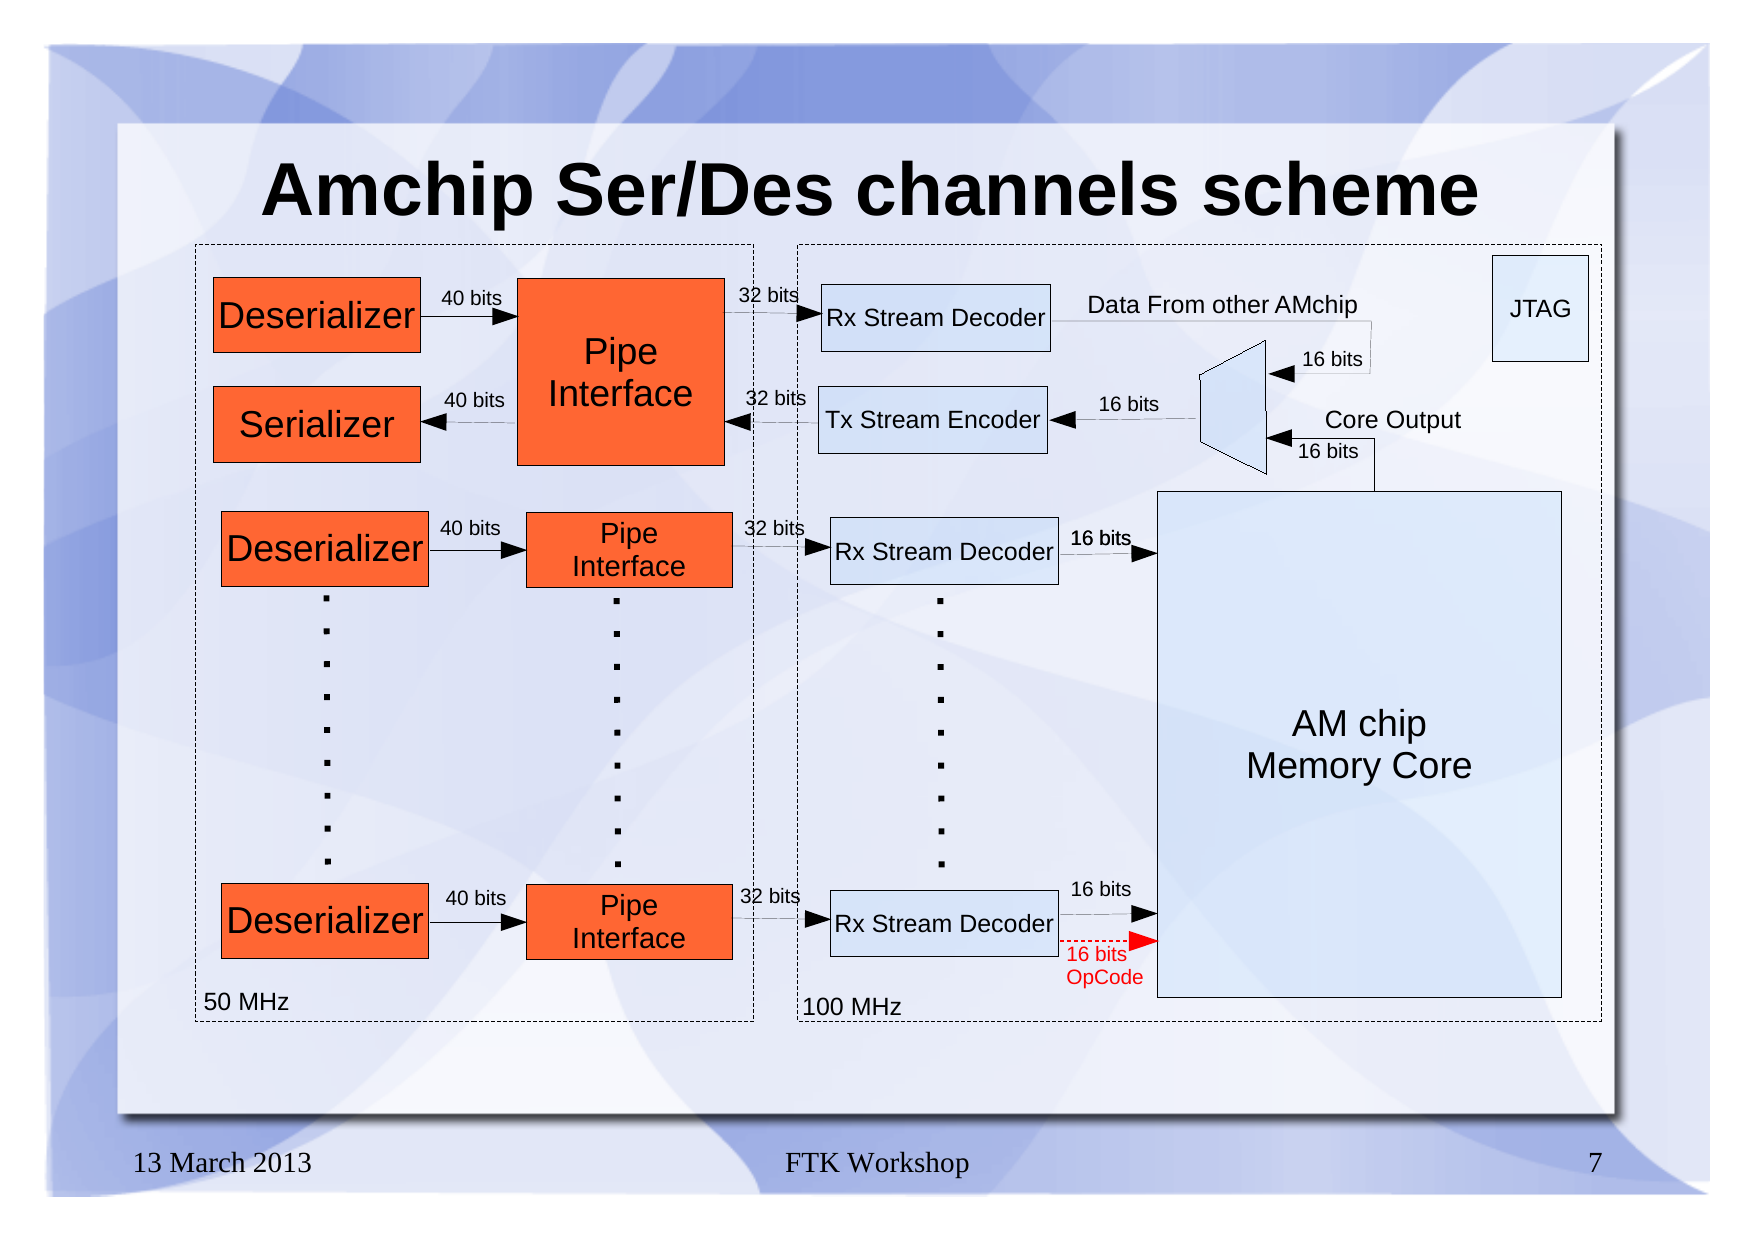

# Amchip Ser/Des channels scheme
JTAG
32 bits
Deserializer
Pipe
Interface
40 bits
Data From other AMchip
Rx Stream Decoder
16 bits
32 bits
40 bits
16 bits
Serializer
Serializer
Tx Stream Encoder
Core Output
16 bits
AM chip
Memory Core
40 bits
32 bits
Deserializer
Pipe
Interface
Rx Stream Decoder
16 bits
16 bits
16 bits
32 bits
40 bits
Deserializer
Pipe
Interface
Rx Stream Decoder
16 bits
OpCode
50 MHz
100 MHz
13 March 2013
FTK Workshop
7